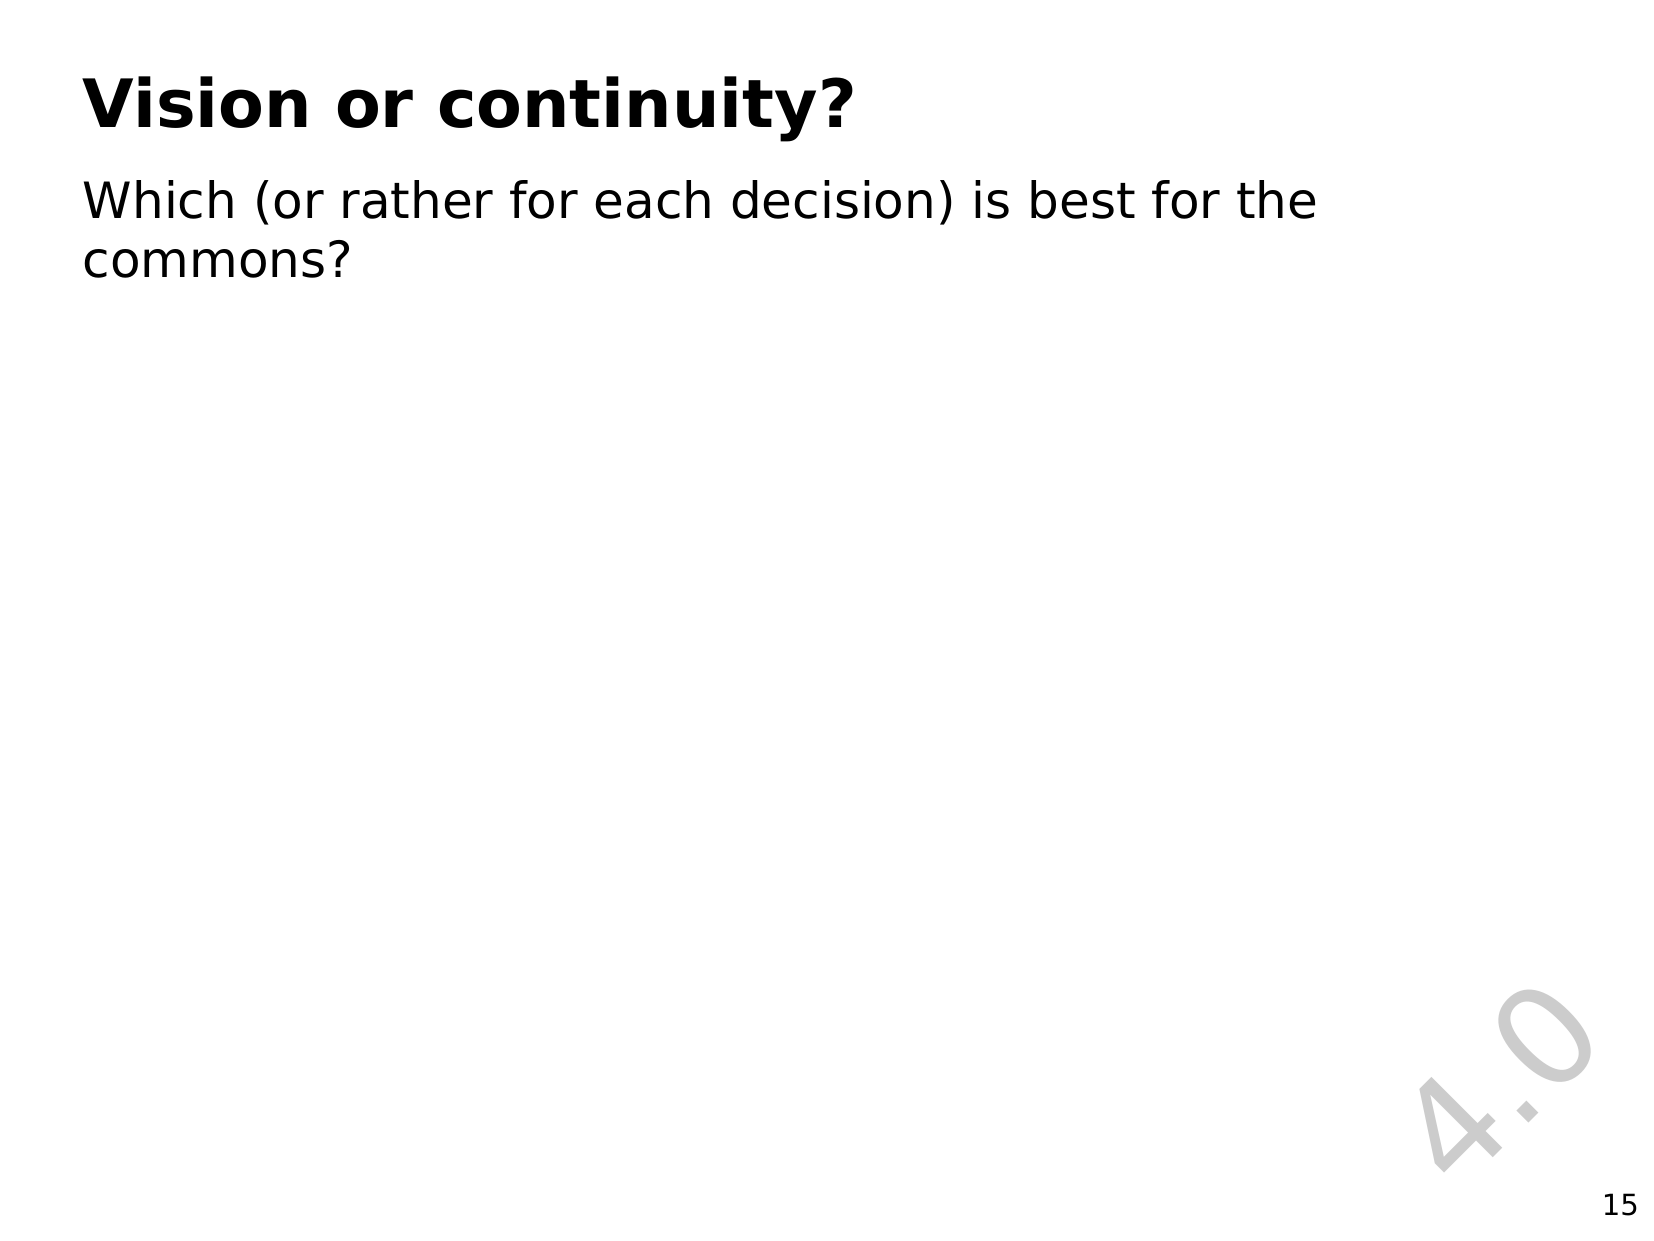

# Vision or continuity?
Which (or rather for each decision) is best for the commons?
4.0